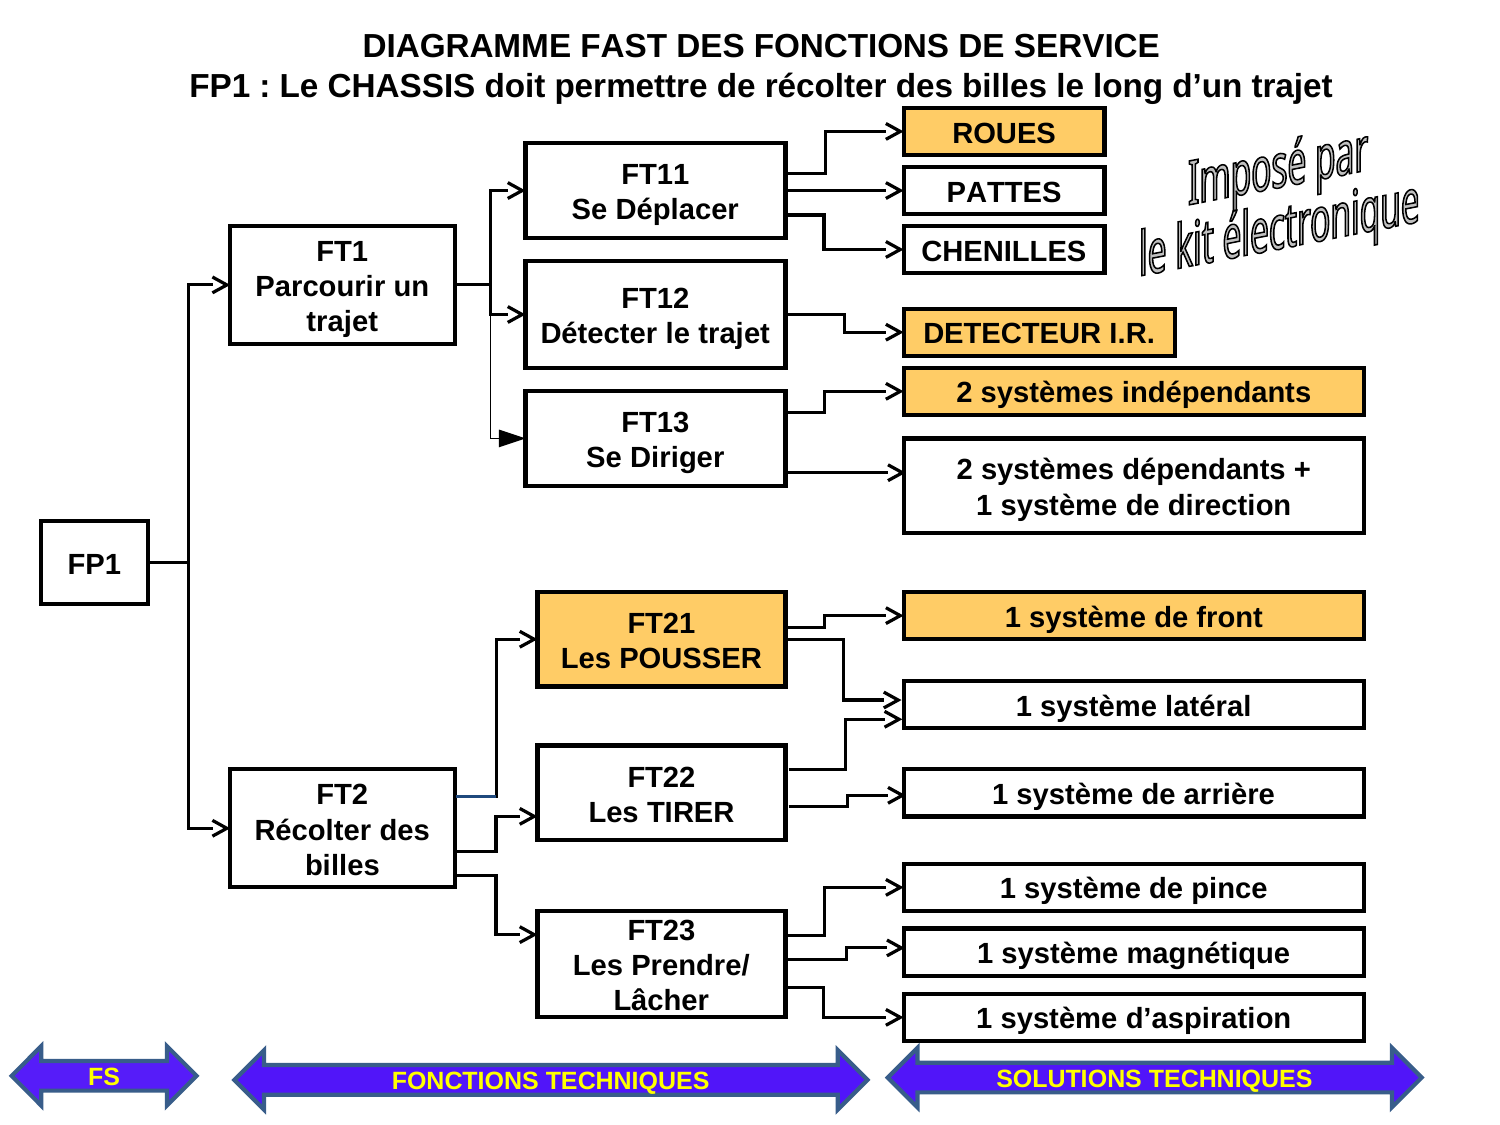

# DIAGRAMME FAST DES FONCTIONS DE SERVICE FP1 : Le CHASSIS doit permettre de récolter des billes le long d’un trajet
ROUES
Imposé par
le kit électronique
FT11
Se Déplacer
PATTES
FT1
Parcourir un trajet
CHENILLES
FT12
Détecter le trajet
DETECTEUR I.R.
2 systèmes indépendants
FT13
Se Diriger
2 systèmes dépendants +
1 système de direction
FP1
FT21
Les POUSSER
1 système de front
1 système latéral
FT22
Les TIRER
FT2
Récolter des billes
1 système de arrière
1 système de pince
FT23
Les Prendre/ Lâcher
1 système magnétique
1 système d’aspiration
FS
SOLUTIONS TECHNIQUES
FONCTIONS TECHNIQUES